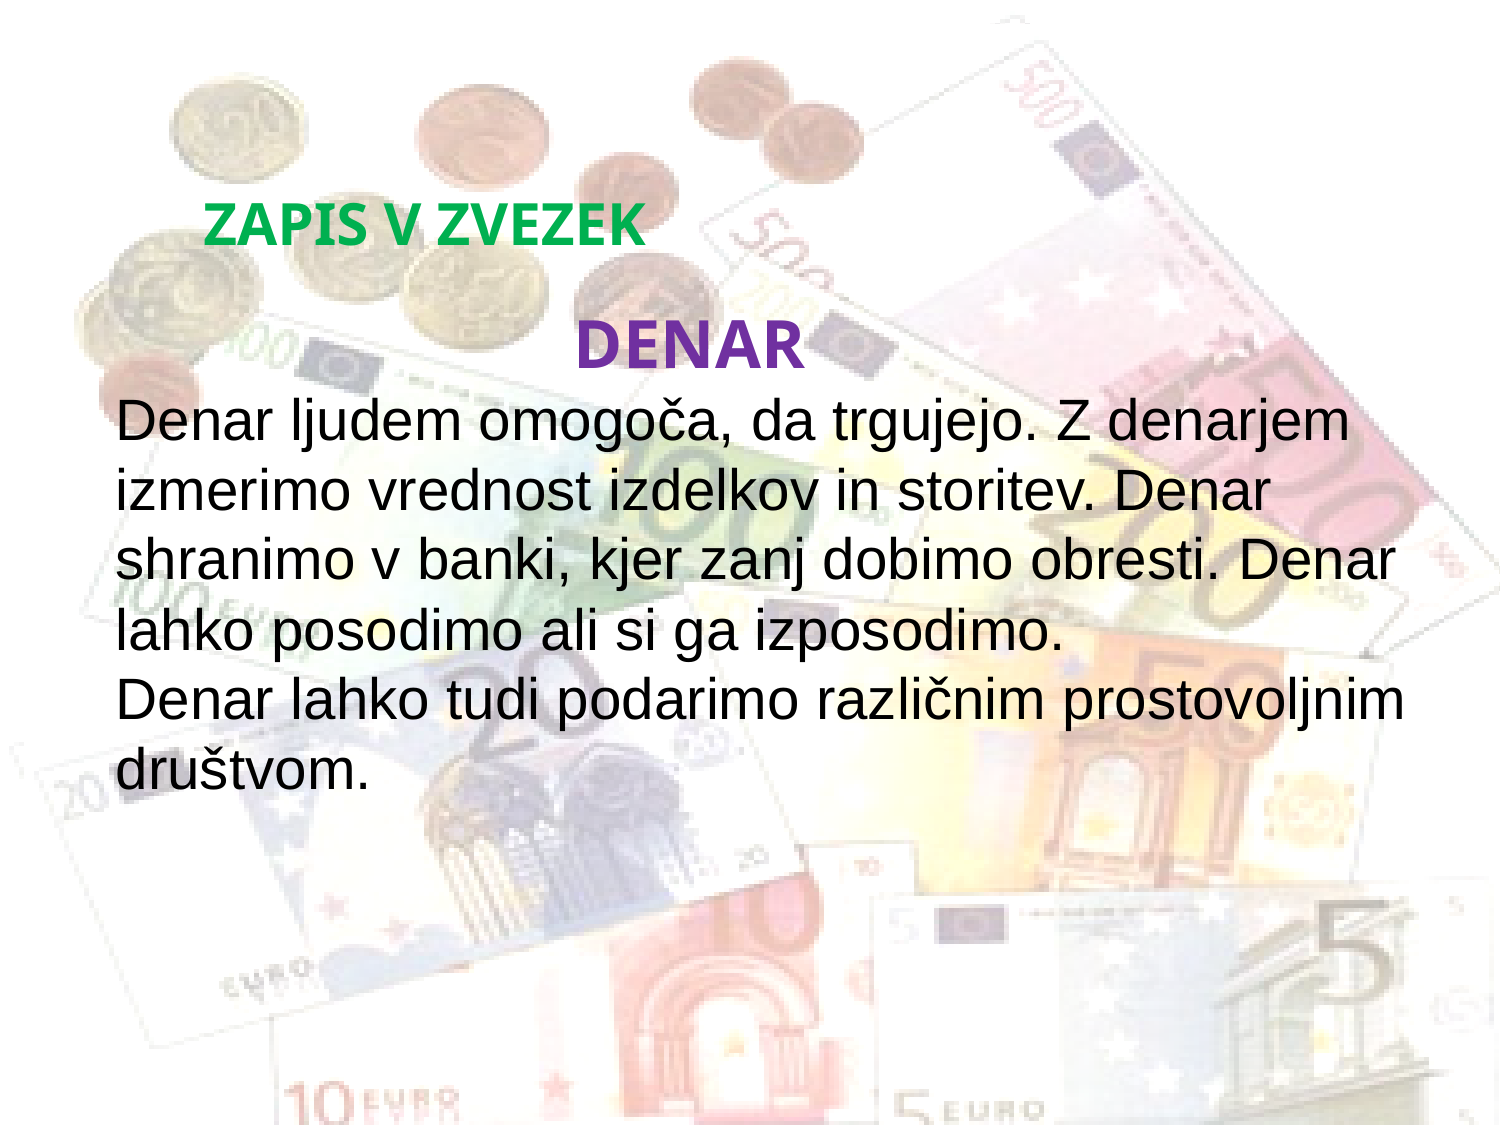

#
 ZAPIS V ZVEZEK
 DENAR
Denar ljudem omogoča, da trgujejo. Z denarjem izmerimo vrednost izdelkov in storitev. Denar shranimo v banki, kjer zanj dobimo obresti. Denar lahko posodimo ali si ga izposodimo.
Denar lahko tudi podarimo različnim prostovoljnim društvom.
KREDITNA KARTICA je posebna vrsta plačilne kartice.
Ko odrasli z njo plača, mu zneska z bančnega računa ne ODTEGNEJO takoj.
PLAČILO je lahko odloženo za nekaj tednov. Lastniku kartice vzamejo denar z bančnega računa ENKRAT NA MESEC.